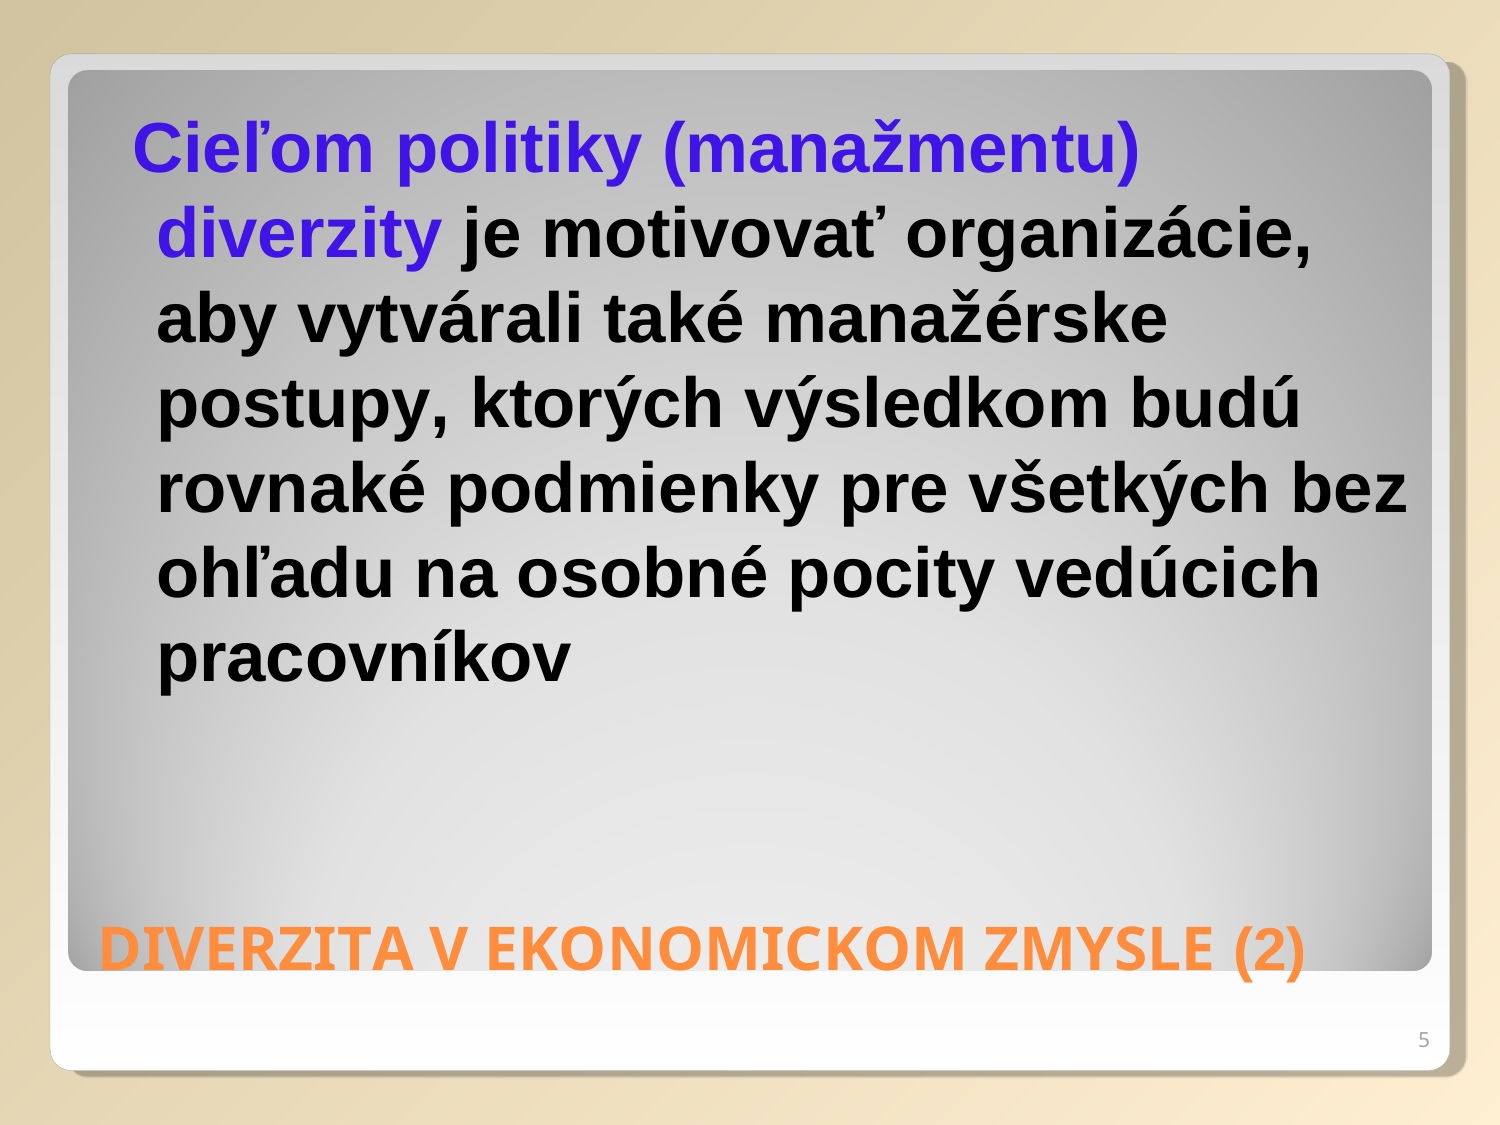

Cieľom politiky (manažmentu) diverzity je motivovať organizácie, aby vytvárali také manažérske postupy, ktorých výsledkom budú rovnaké podmienky pre všetkých bez ohľadu na osobné pocity vedúcich pracovníkov
# DIVERZITA V EKONOMICKOM ZMYSLE (2)